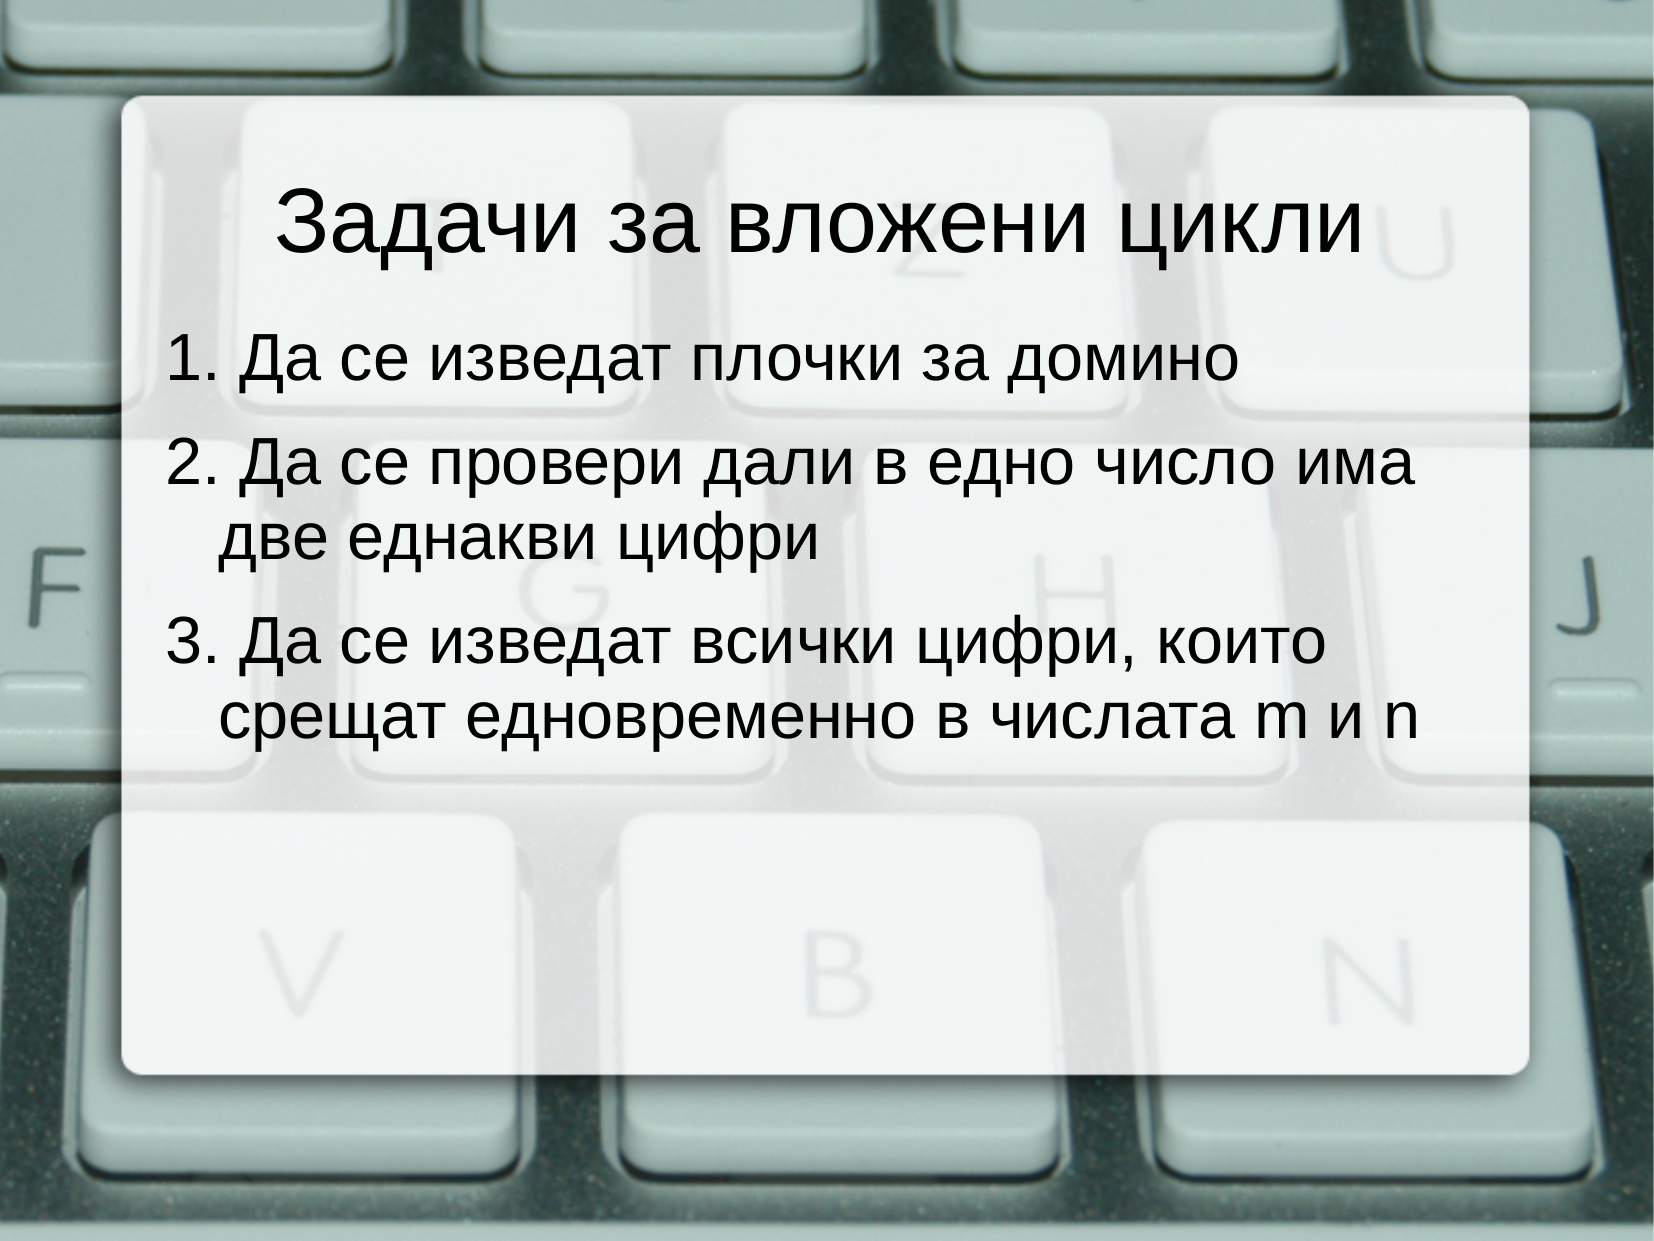

# Задачи за вложени цикли
 Да се изведат плочки за домино
 Да се провери дали в едно число има две еднакви цифри
 Да се изведат всички цифри, които срещат едновременно в числата m и n